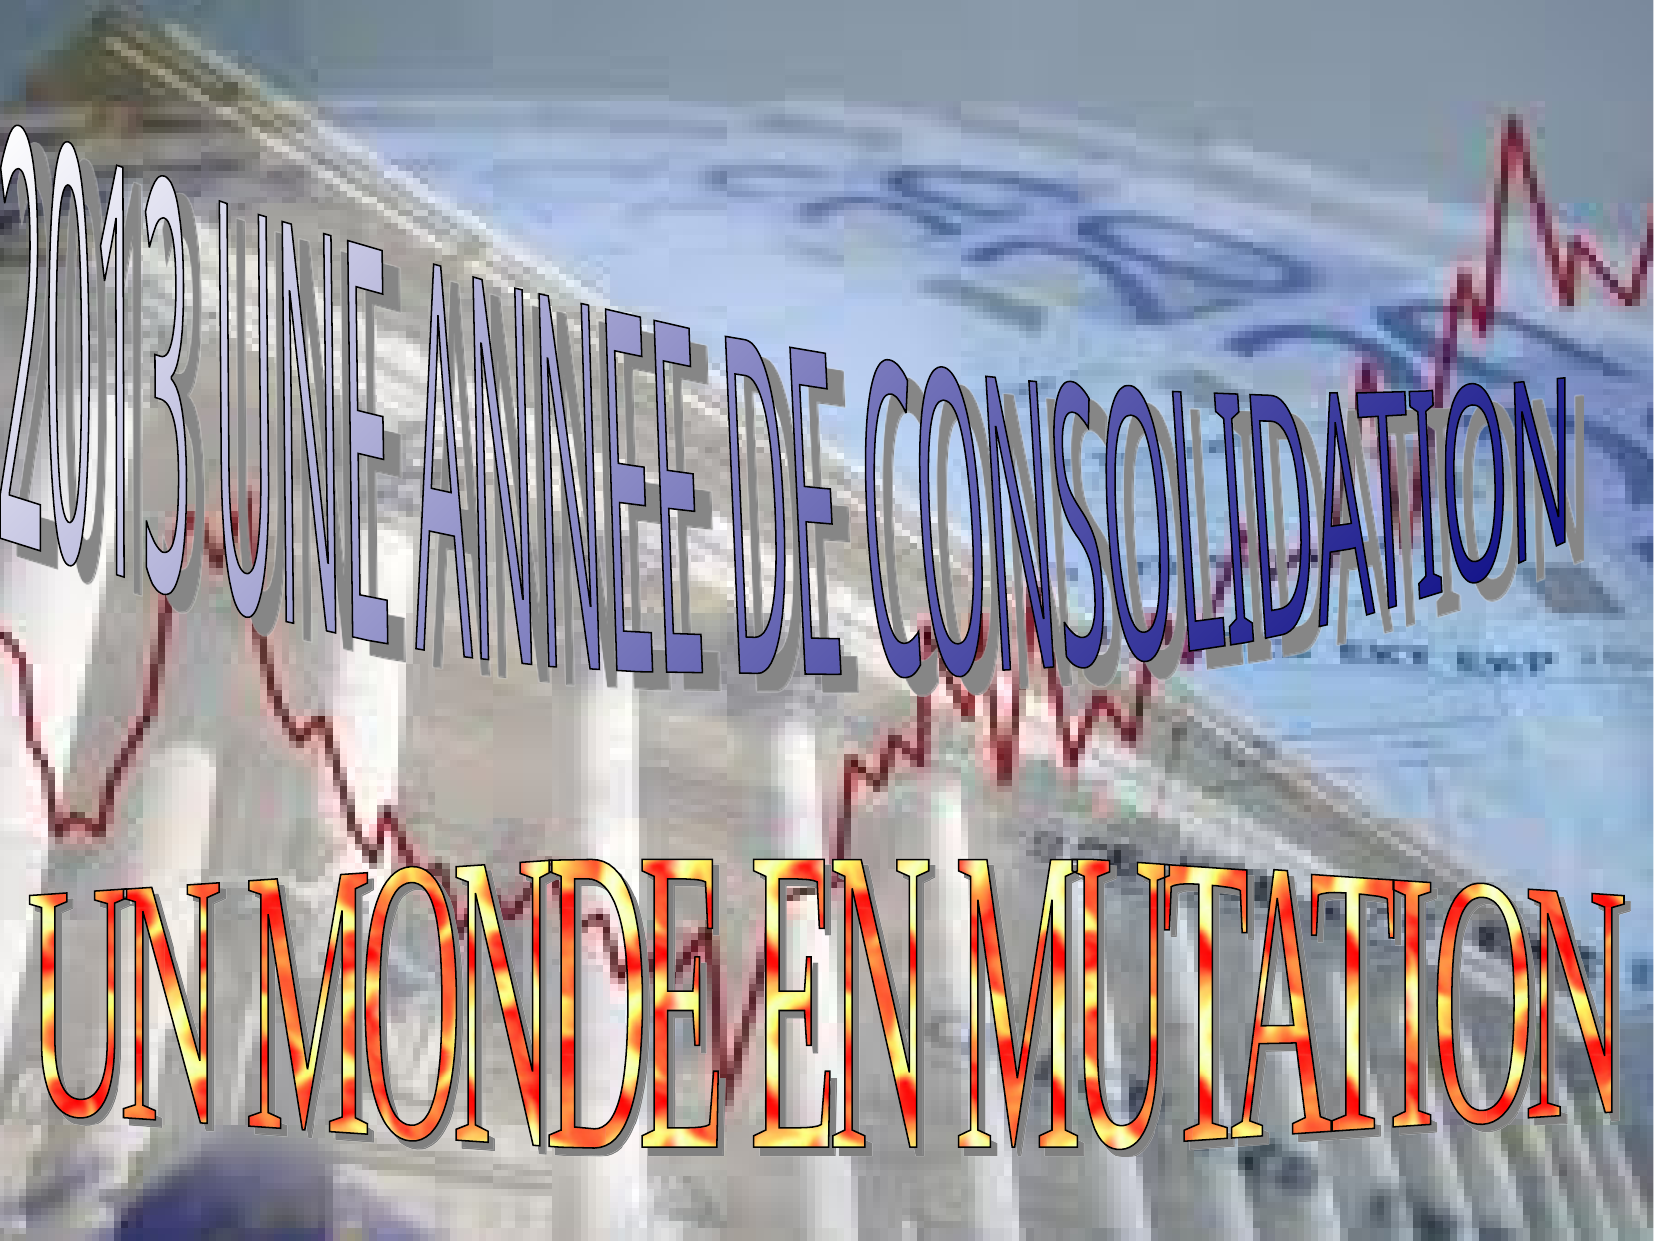

2013 UNE ANNEE DE CONSOLIDATION
UN MONDE EN MUTATION